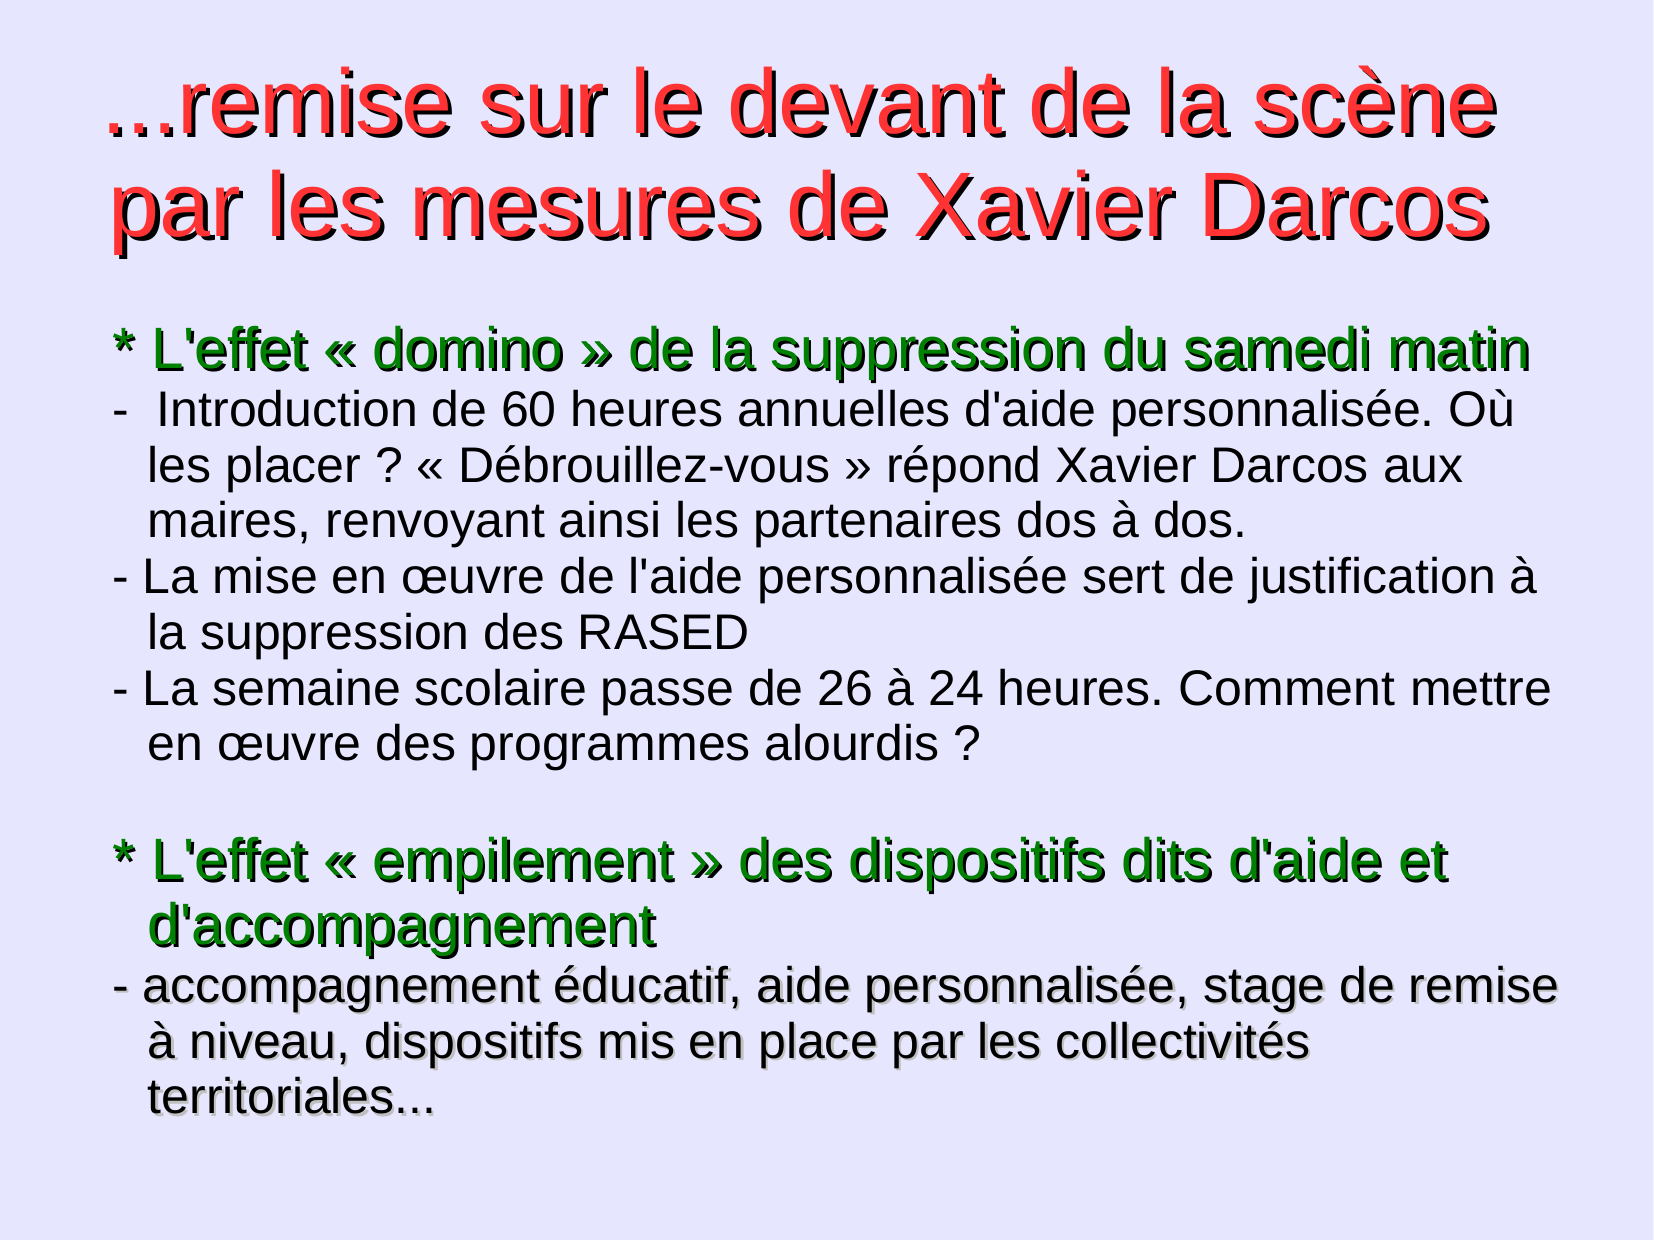

# ...remise sur le devant de la scène par les mesures de Xavier Darcos
* L'effet « domino » de la suppression du samedi matin
- Introduction de 60 heures annuelles d'aide personnalisée. Où les placer ? « Débrouillez-vous » répond Xavier Darcos aux maires, renvoyant ainsi les partenaires dos à dos.
- La mise en œuvre de l'aide personnalisée sert de justification à la suppression des RASED
- La semaine scolaire passe de 26 à 24 heures. Comment mettre en œuvre des programmes alourdis ?
* L'effet « empilement » des dispositifs dits d'aide et d'accompagnement
- accompagnement éducatif, aide personnalisée, stage de remise à niveau, dispositifs mis en place par les collectivités territoriales...